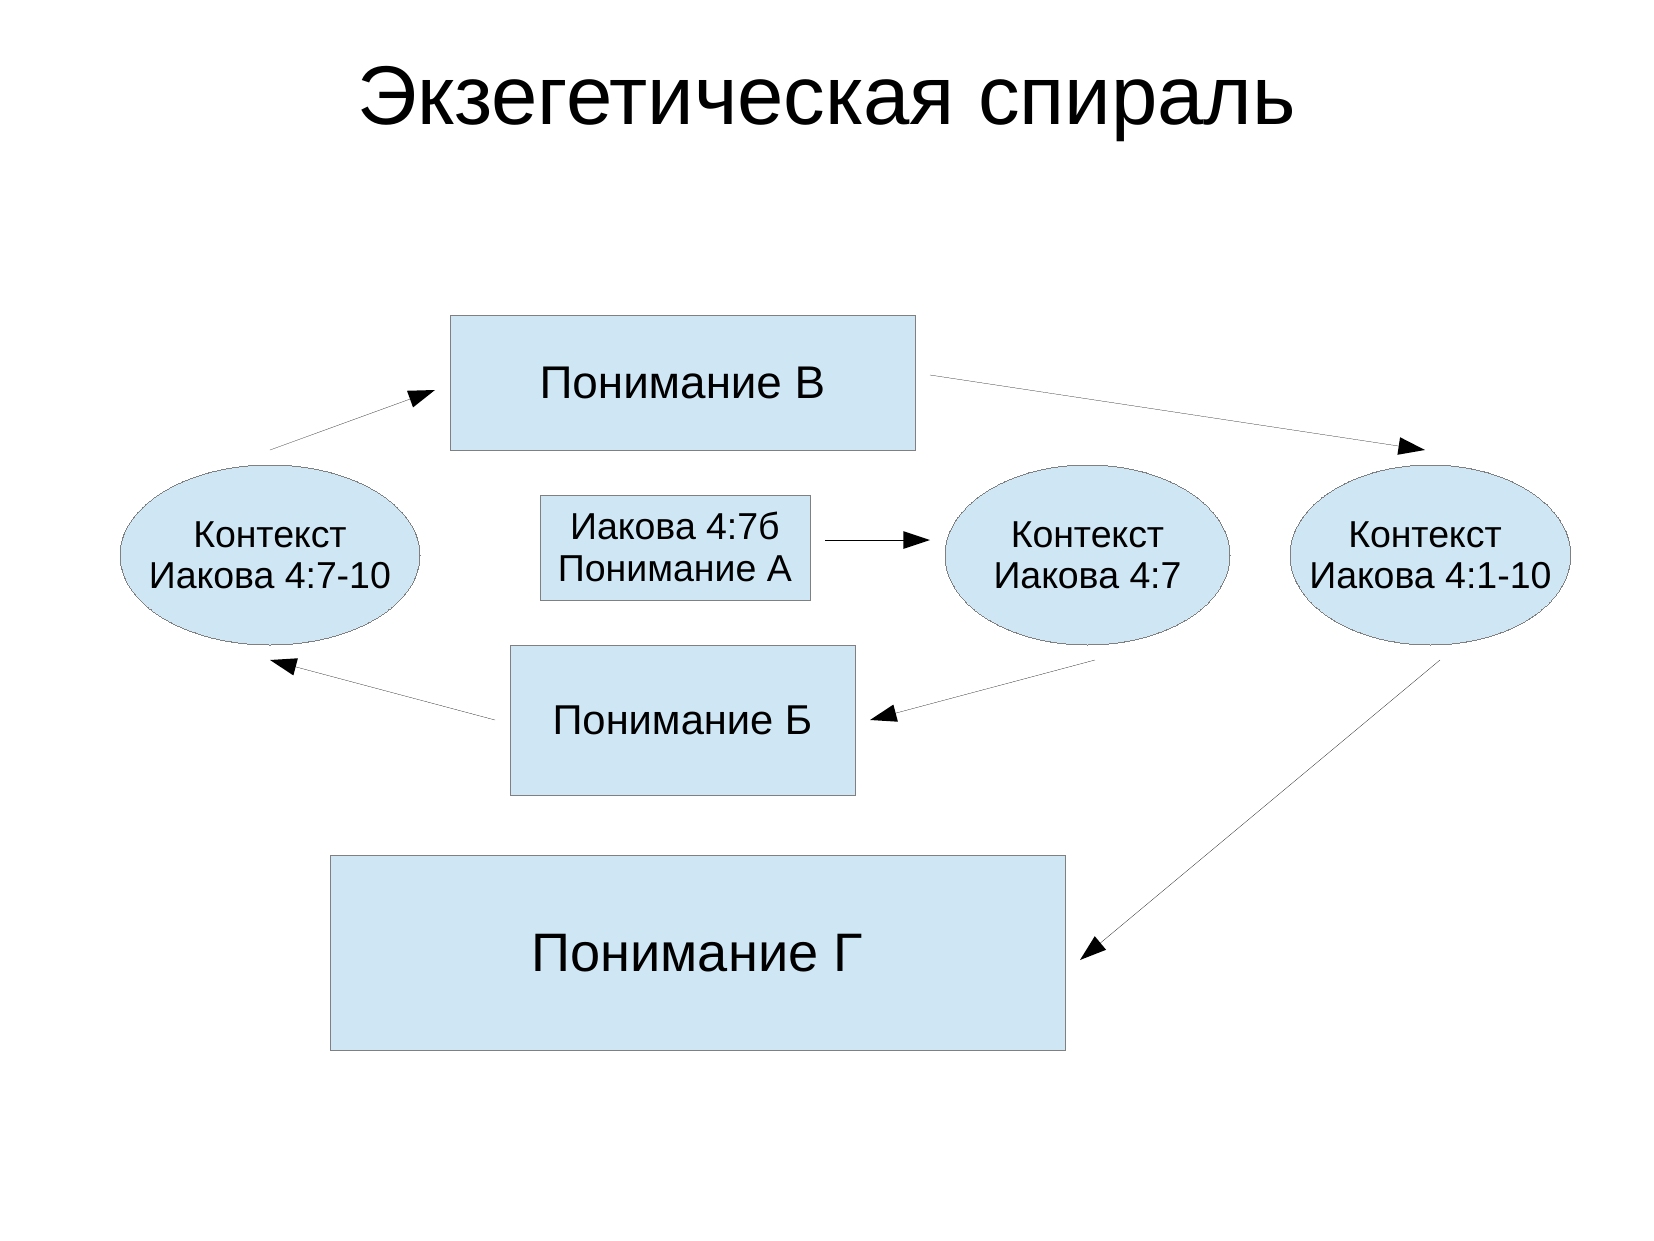

# Экзегетическая спираль
Понимание В
Контекст
Иакова 4:7-10
Контекст
Иакова 4:7
Контекст
Иакова 4:1-10
Иакова 4:7б
Понимание А
Понимание Б
Понимание Г